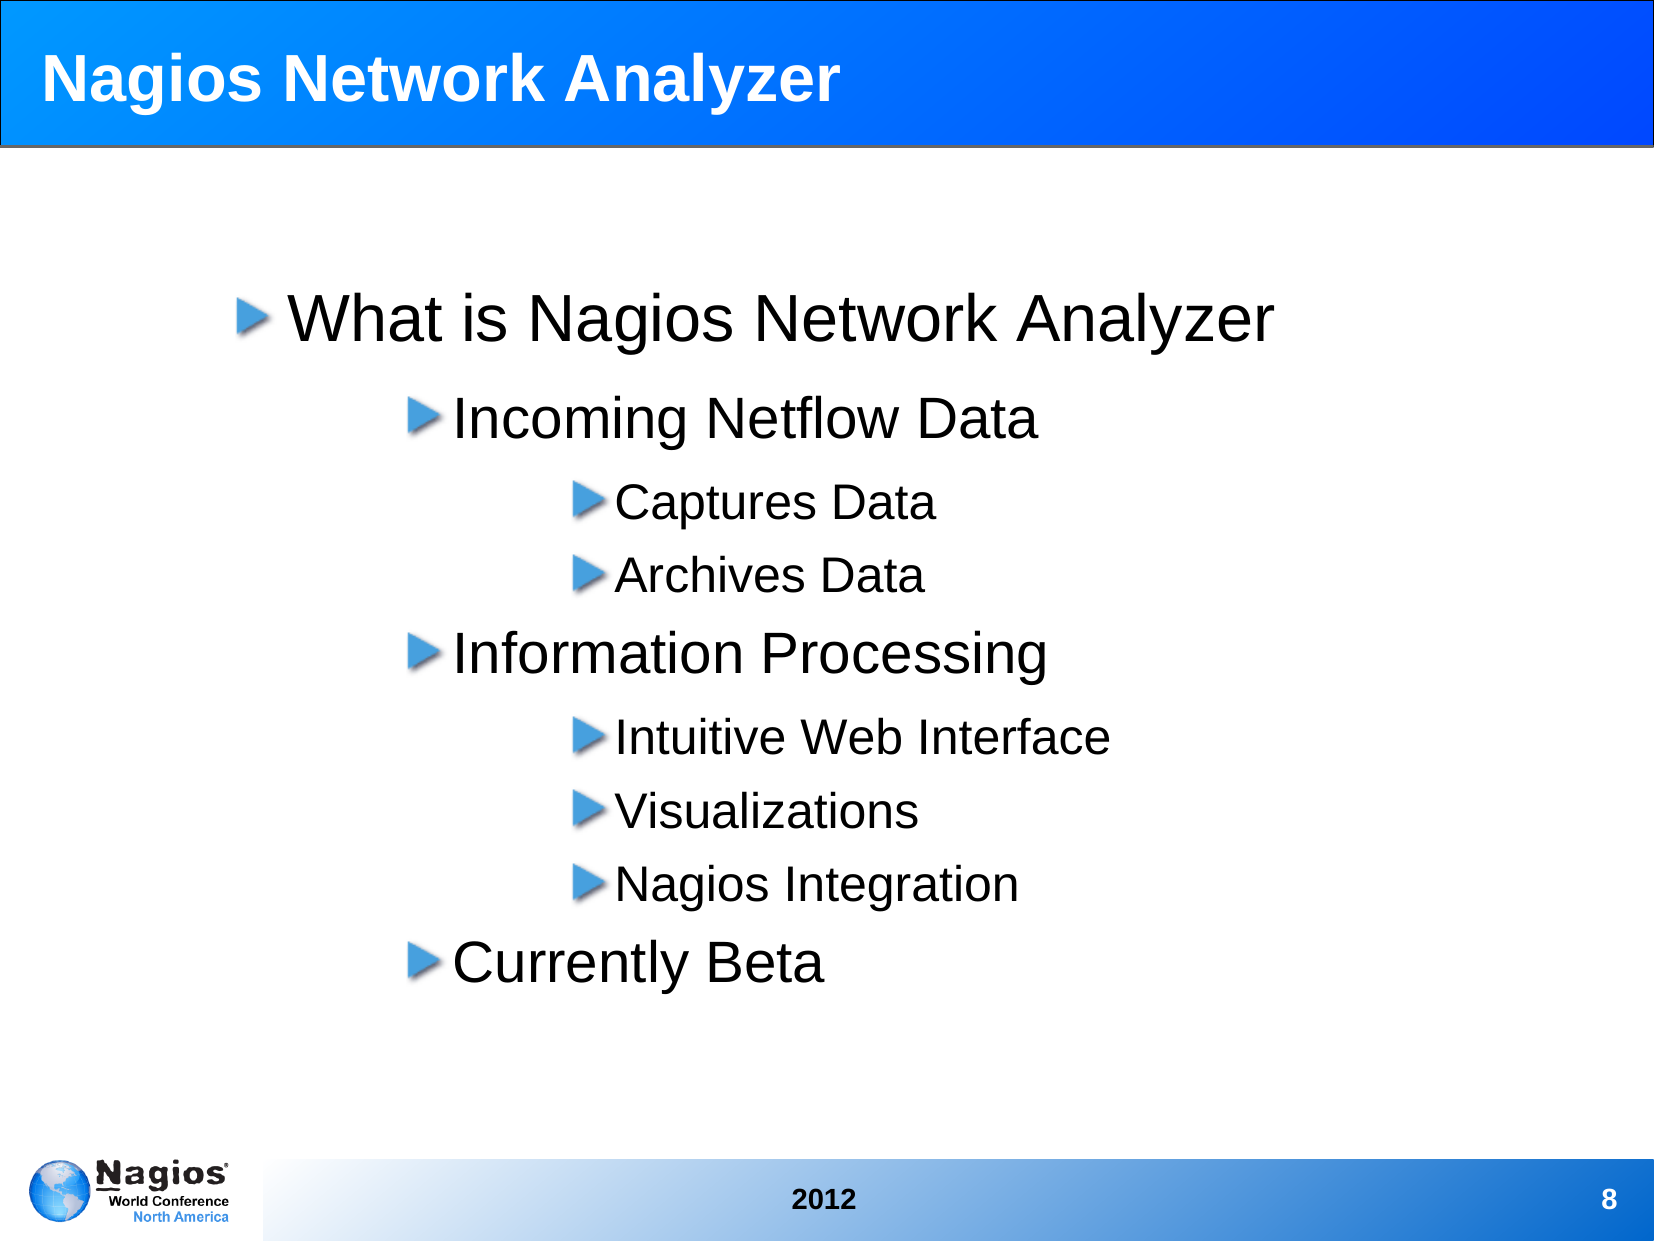

# Nagios Network Analyzer
What is Nagios Network Analyzer
Incoming Netflow Data
Captures Data
Archives Data
Information Processing
Intuitive Web Interface
Visualizations
Nagios Integration
Currently Beta
2011
8